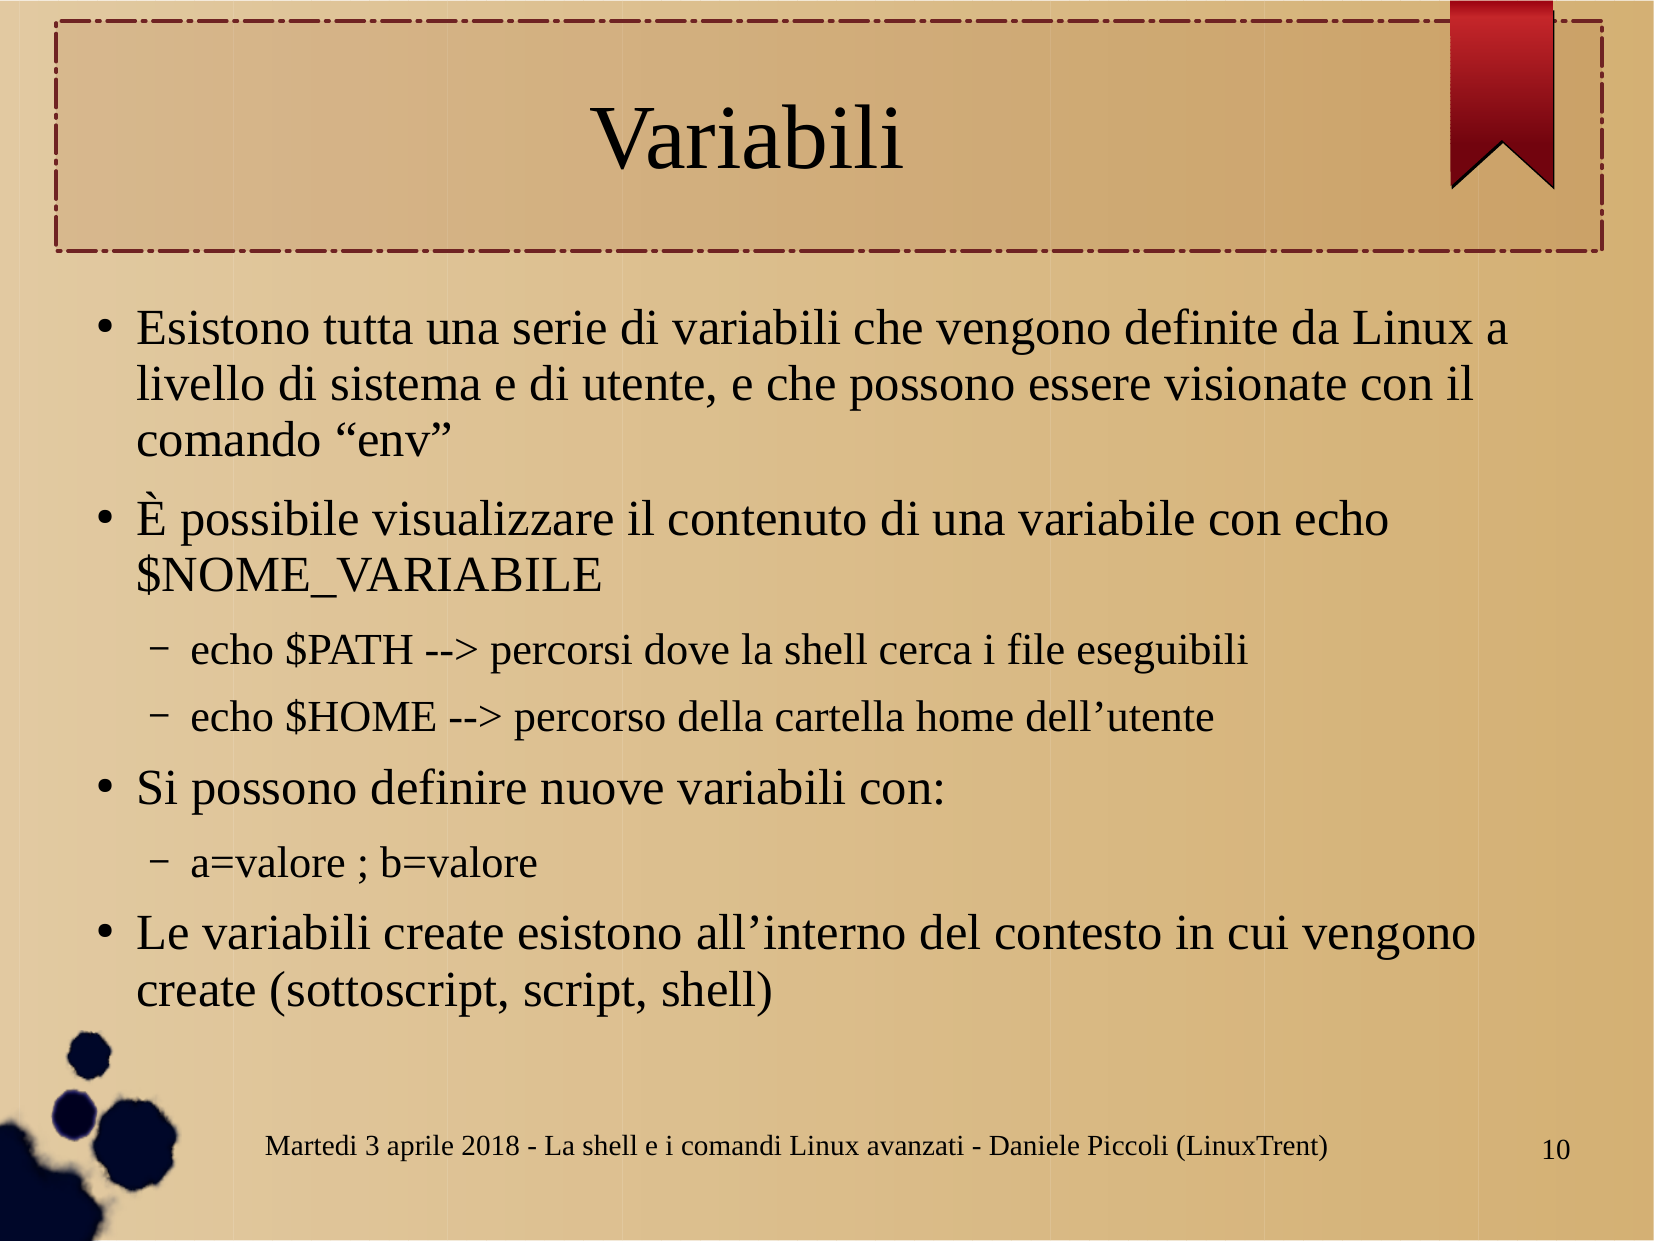

# Variabili
Esistono tutta una serie di variabili che vengono definite da Linux a livello di sistema e di utente, e che possono essere visionate con il comando “env”
È possibile visualizzare il contenuto di una variabile con echo $NOME_VARIABILE
echo $PATH --> percorsi dove la shell cerca i file eseguibili
echo $HOME --> percorso della cartella home dell’utente
Si possono definire nuove variabili con:
a=valore ; b=valore
Le variabili create esistono all’interno del contesto in cui vengono create (sottoscript, script, shell)
Martedi 3 aprile 2018 - La shell e i comandi Linux avanzati - Daniele Piccoli (LinuxTrent)
10